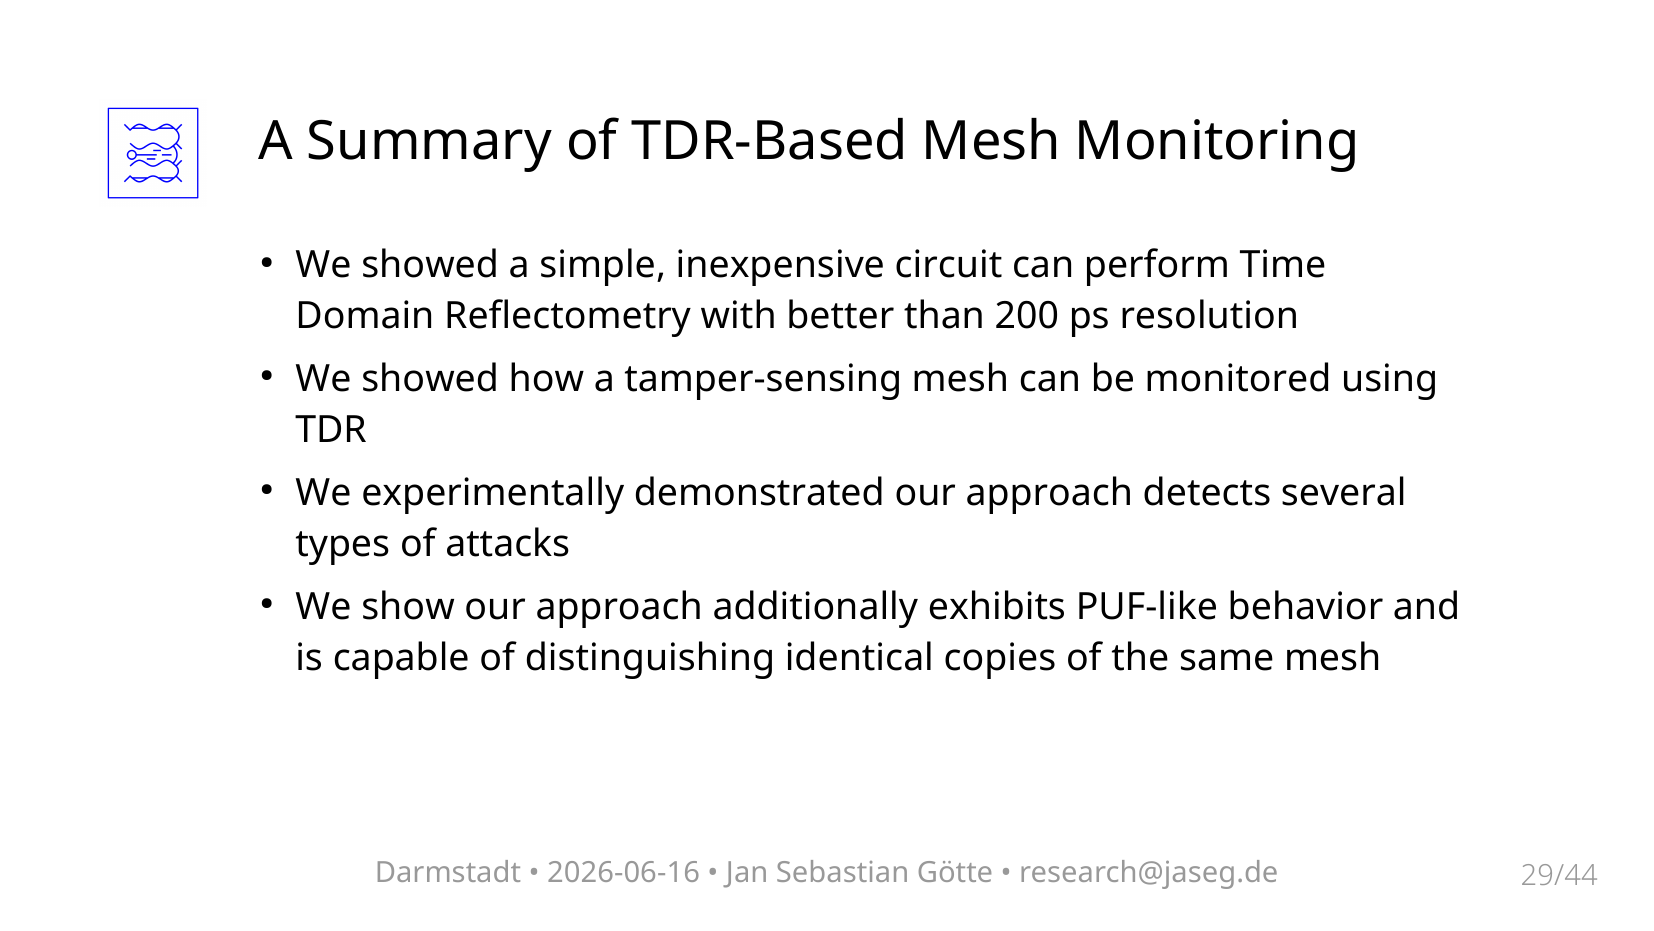

A Summary of TDR-Based Mesh Monitoring
We showed a simple, inexpensive circuit can perform Time Domain Reflectometry with better than 200 ps resolution
We showed how a tamper-sensing mesh can be monitored using TDR
We experimentally demonstrated our approach detects several types of attacks
We show our approach additionally exhibits PUF-like behavior and is capable of distinguishing identical copies of the same mesh